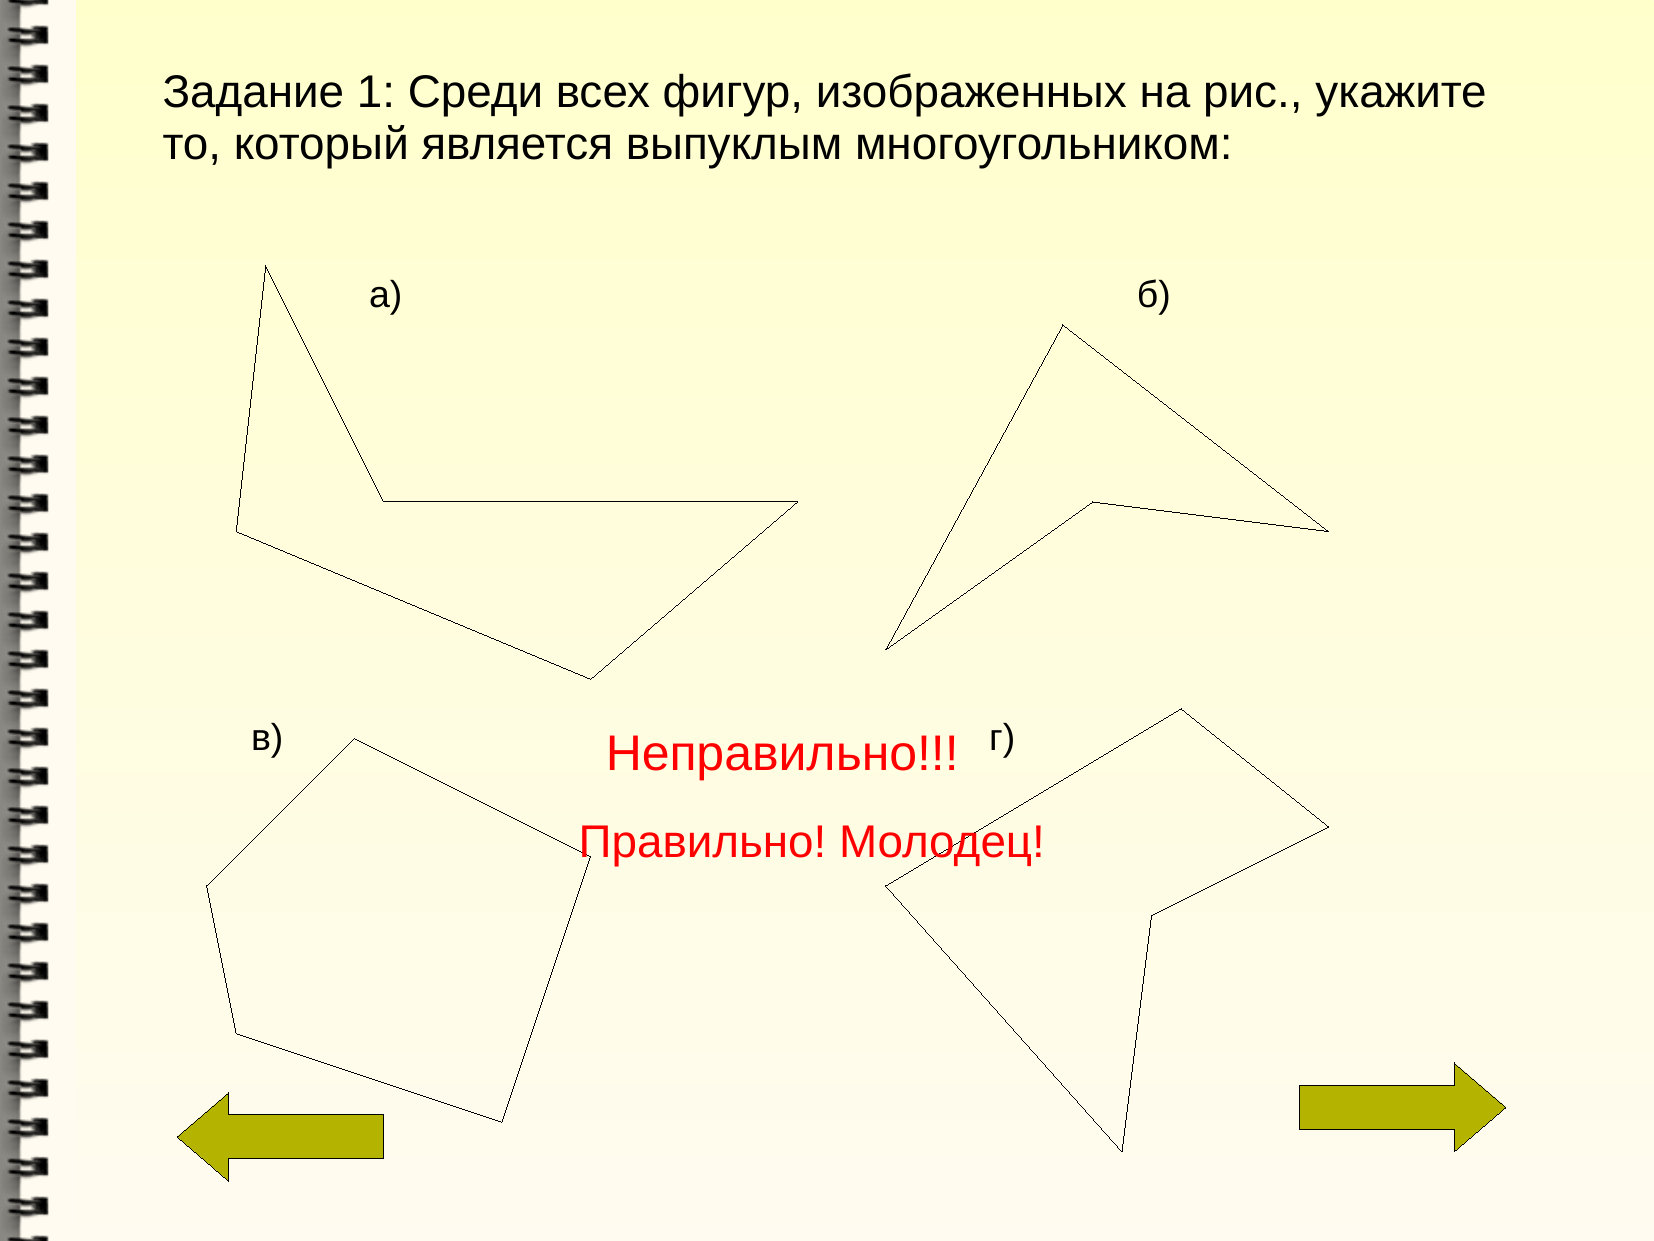

Задание 1: Среди всех фигур, изображенных на рис., укажите то, который является выпуклым многоугольником:
а)
б)
в)
Неправильно!!!
г)
Правильно! Молодец!